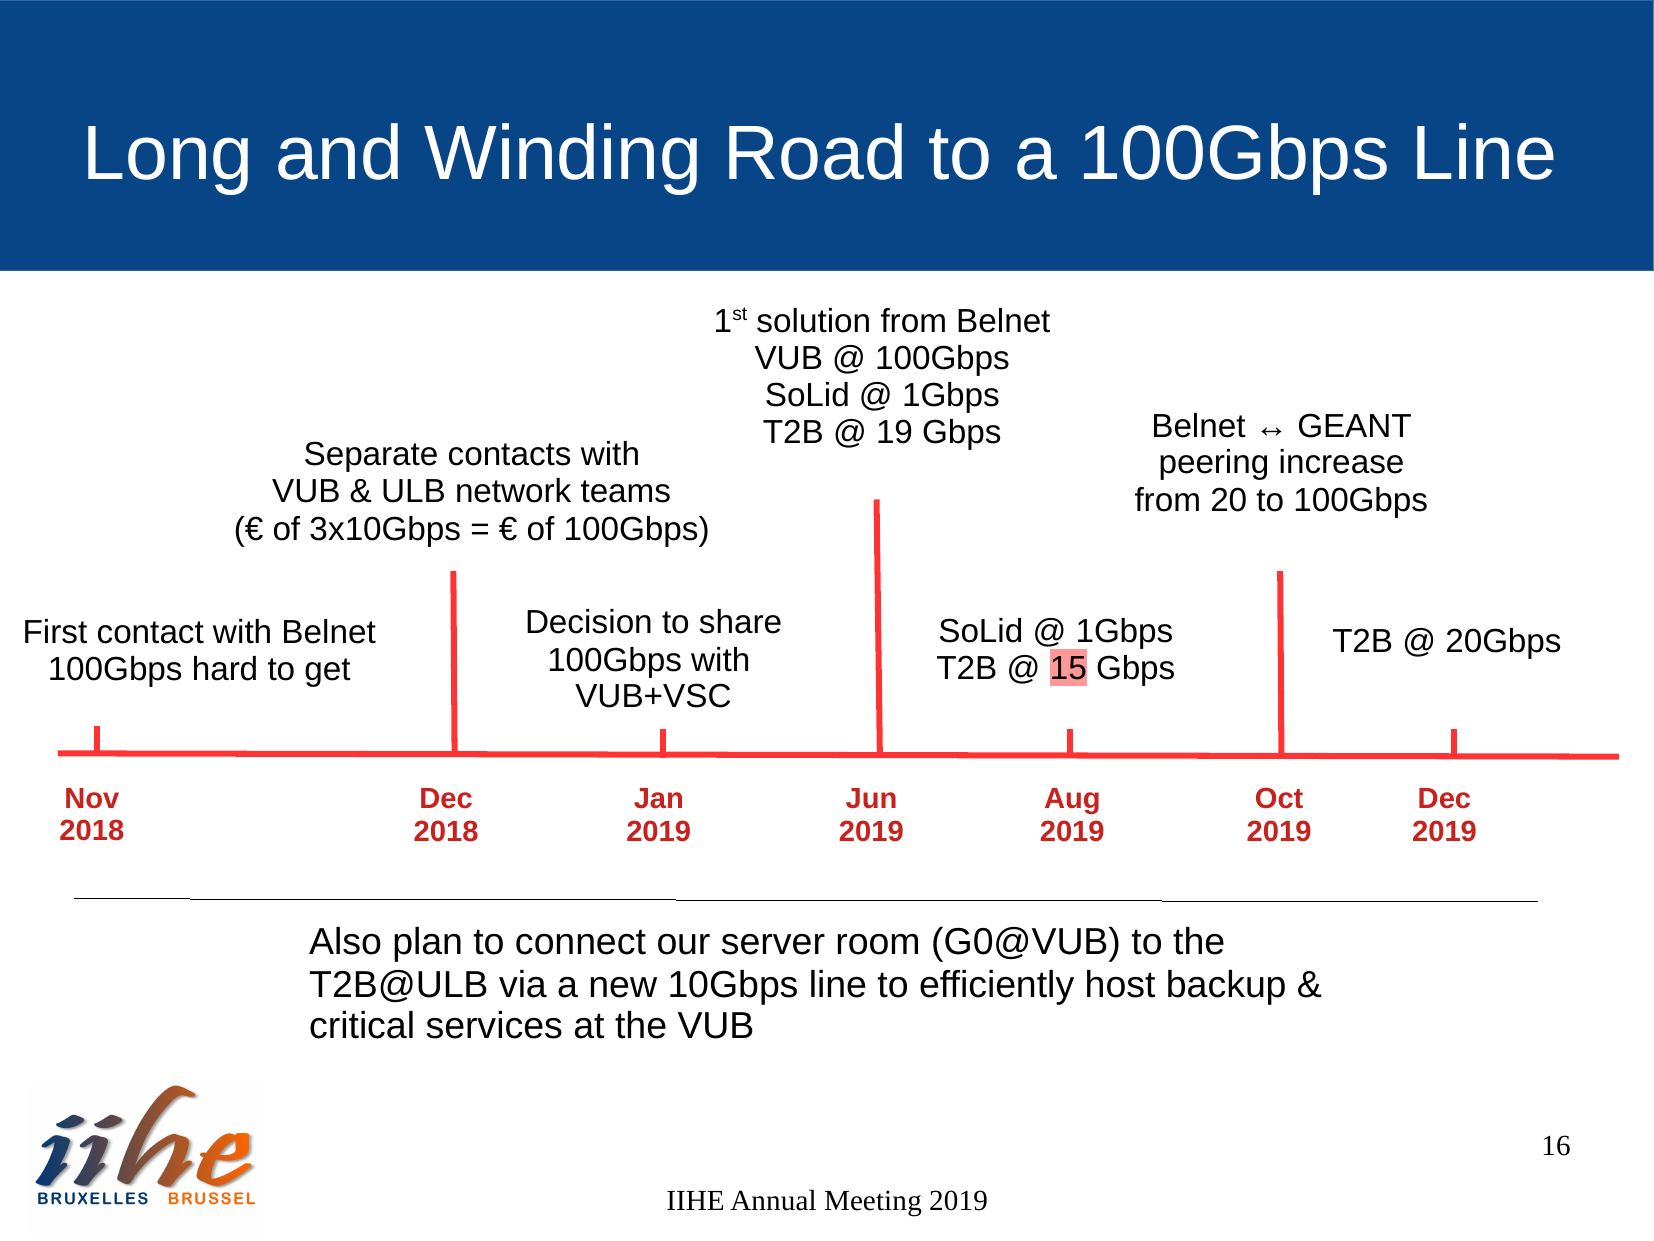

# Long and Winding Road to a 100Gbps Line
1st solution from Belnet
VUB @ 100Gbps
SoLid @ 1Gbps
T2B @ 19 Gbps
Belnet ↔ GEANT
peering increase
from 20 to 100Gbps
Separate contacts with
VUB & ULB network teams
(€ of 3x10Gbps = € of 100Gbps)
Decision to share
100Gbps with
VUB+VSC
SoLid @ 1Gbps
T2B @ 15 Gbps
First contact with Belnet
100Gbps hard to get
T2B @ 20Gbps
Nov
2018
Dec
2018
Jan
2019
Jun
2019
Aug
2019
Oct
2019
Dec
2019
Also plan to connect our server room (G0@VUB) to the T2B@ULB via a new 10Gbps line to efficiently host backup & critical services at the VUB
16